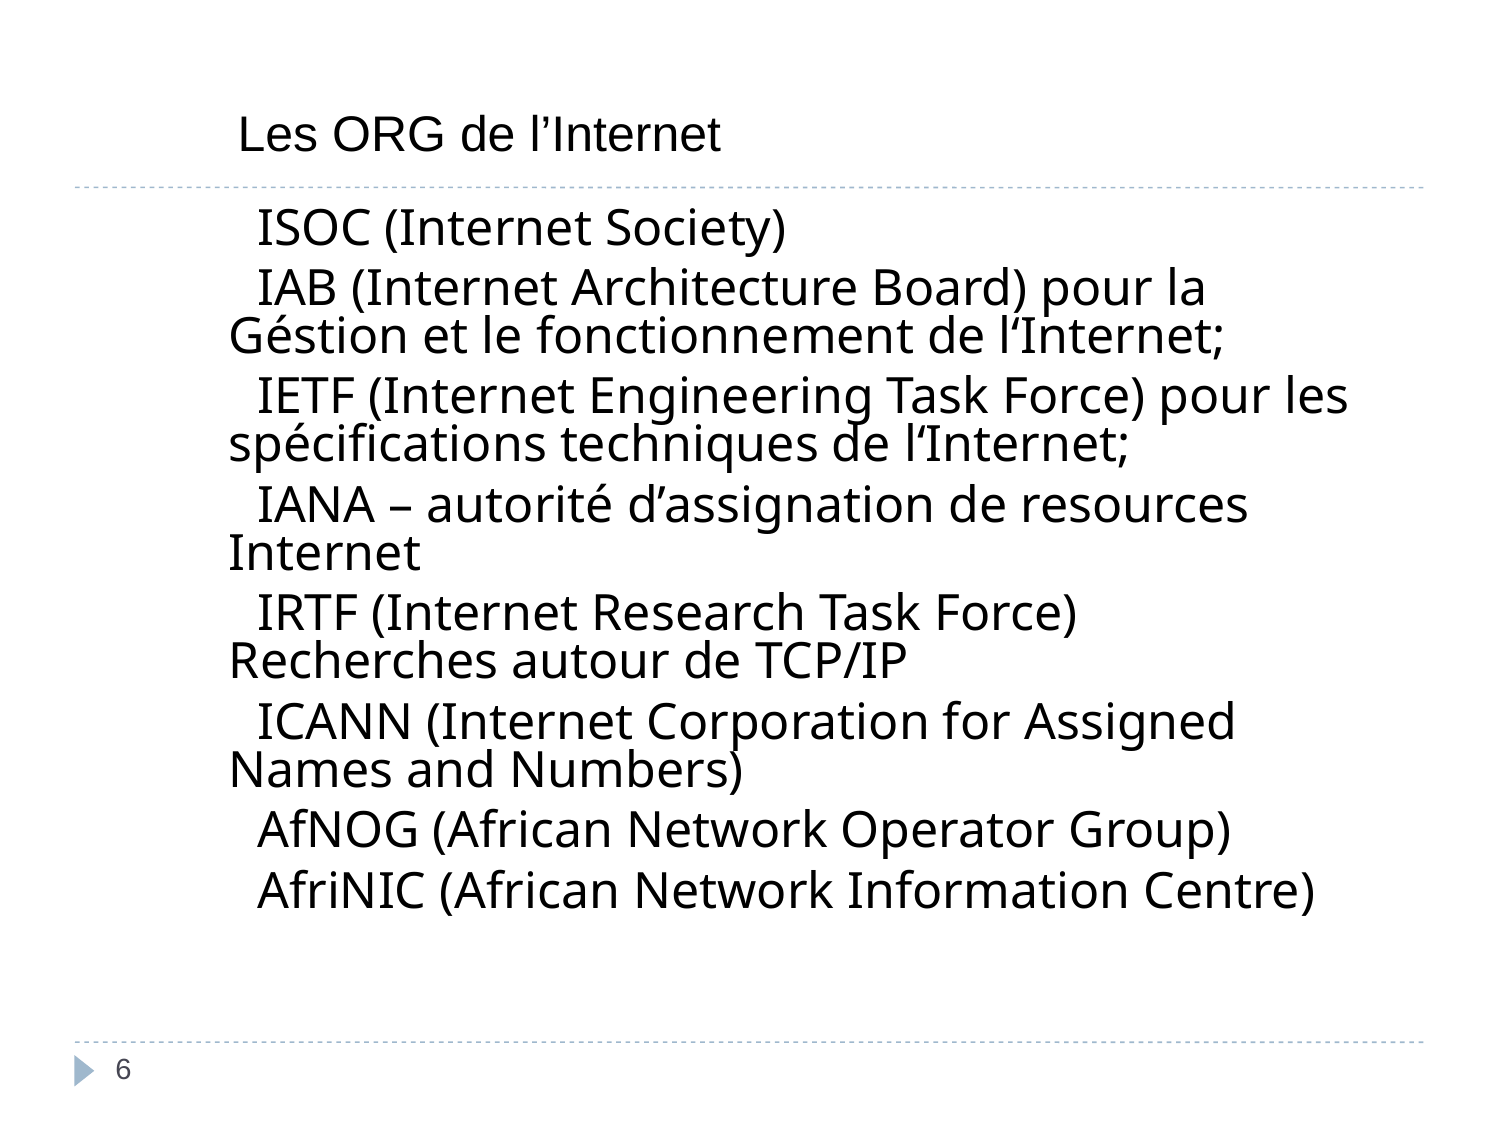

Les ORG de l’Internet
# ISOC (Internet Society)‏
	IAB (Internet Architecture Board) pour la
Géstion et le fonctionnement de l‘Internet;
	IETF (Internet Engineering Task Force) pour les
spécifications techniques de l‘Internet;
	IANA – autorité d’assignation de resources Internet
	IRTF (Internet Research Task Force)
Recherches autour de TCP/IP
	ICANN (Internet Corporation for Assigned Names and Numbers)
	AfNOG (African Network Operator Group)
	AfriNIC (African Network Information Centre)
5